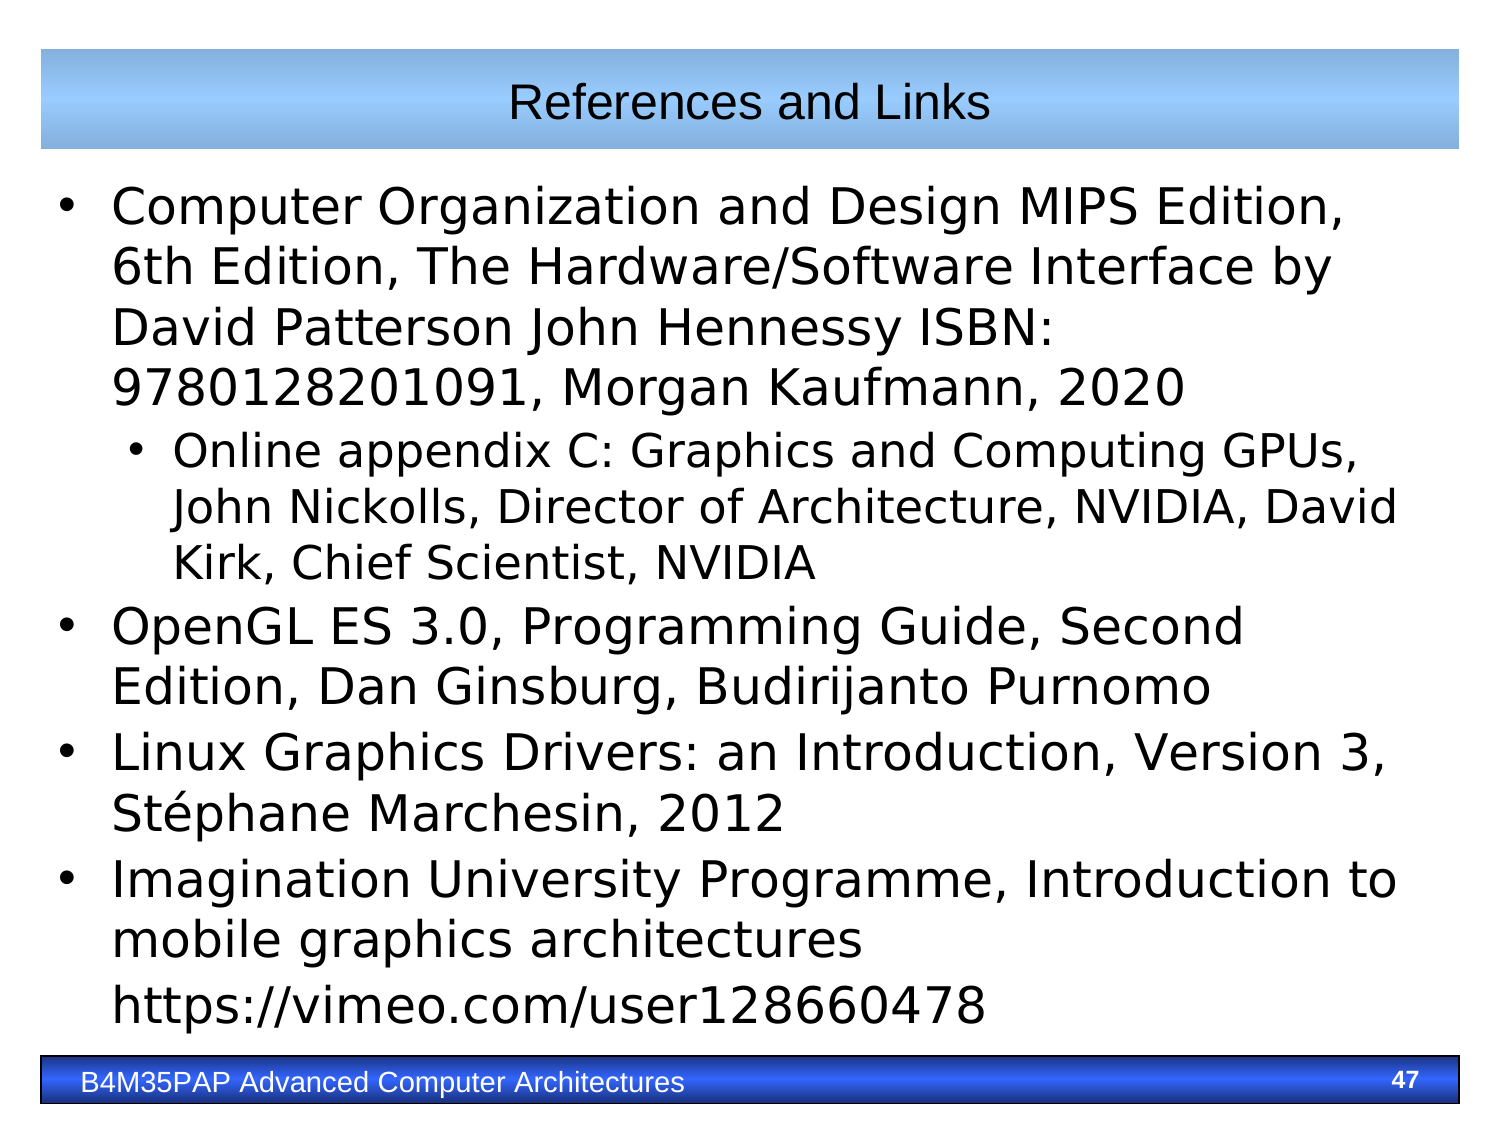

# References and Links
Computer Organization and Design MIPS Edition, 6th Edition, The Hardware/Software Interface by David Patterson John Hennessy ISBN: 9780128201091, Morgan Kaufmann, 2020
Online appendix C: Graphics and Computing GPUs, John Nickolls, Director of Architecture, NVIDIA, David Kirk, Chief Scientist, NVIDIA
OpenGL ES 3.0, Programming Guide, Second Edition, Dan Ginsburg, Budirijanto Purnomo
Linux Graphics Drivers: an Introduction, Version 3, Stéphane Marchesin, 2012
Imagination University Programme, Introduction to mobile graphics architectures
https://vimeo.com/user128660478